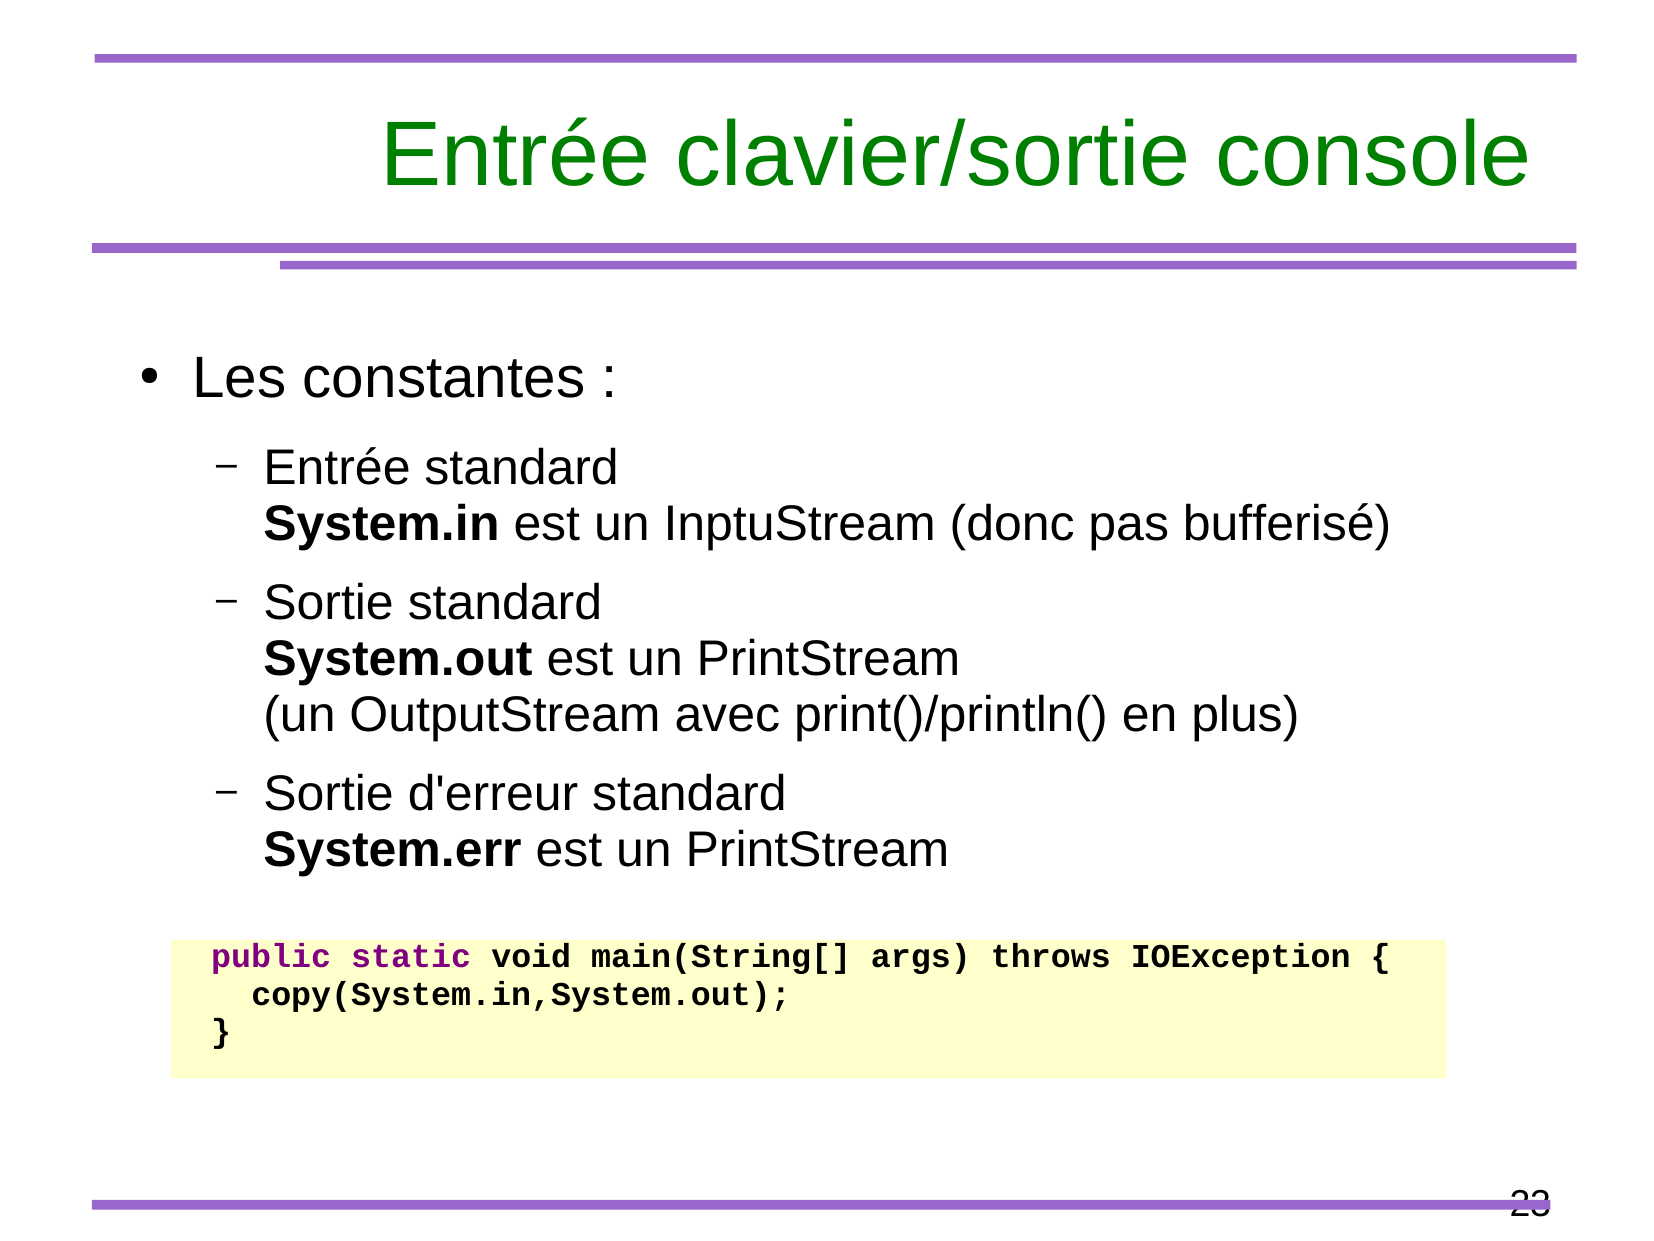

# Entrée clavier/sortie console
Les constantes :
Entrée standard
System.in est un InptuStream (donc pas bufferisé)
Sortie standard
System.out est un PrintStream
(un OutputStream avec print()/println() en plus)
Sortie d'erreur standard
System.err est un PrintStream
 public static void main(String[] args) throws IOException {
 copy(System.in,System.out);
 }